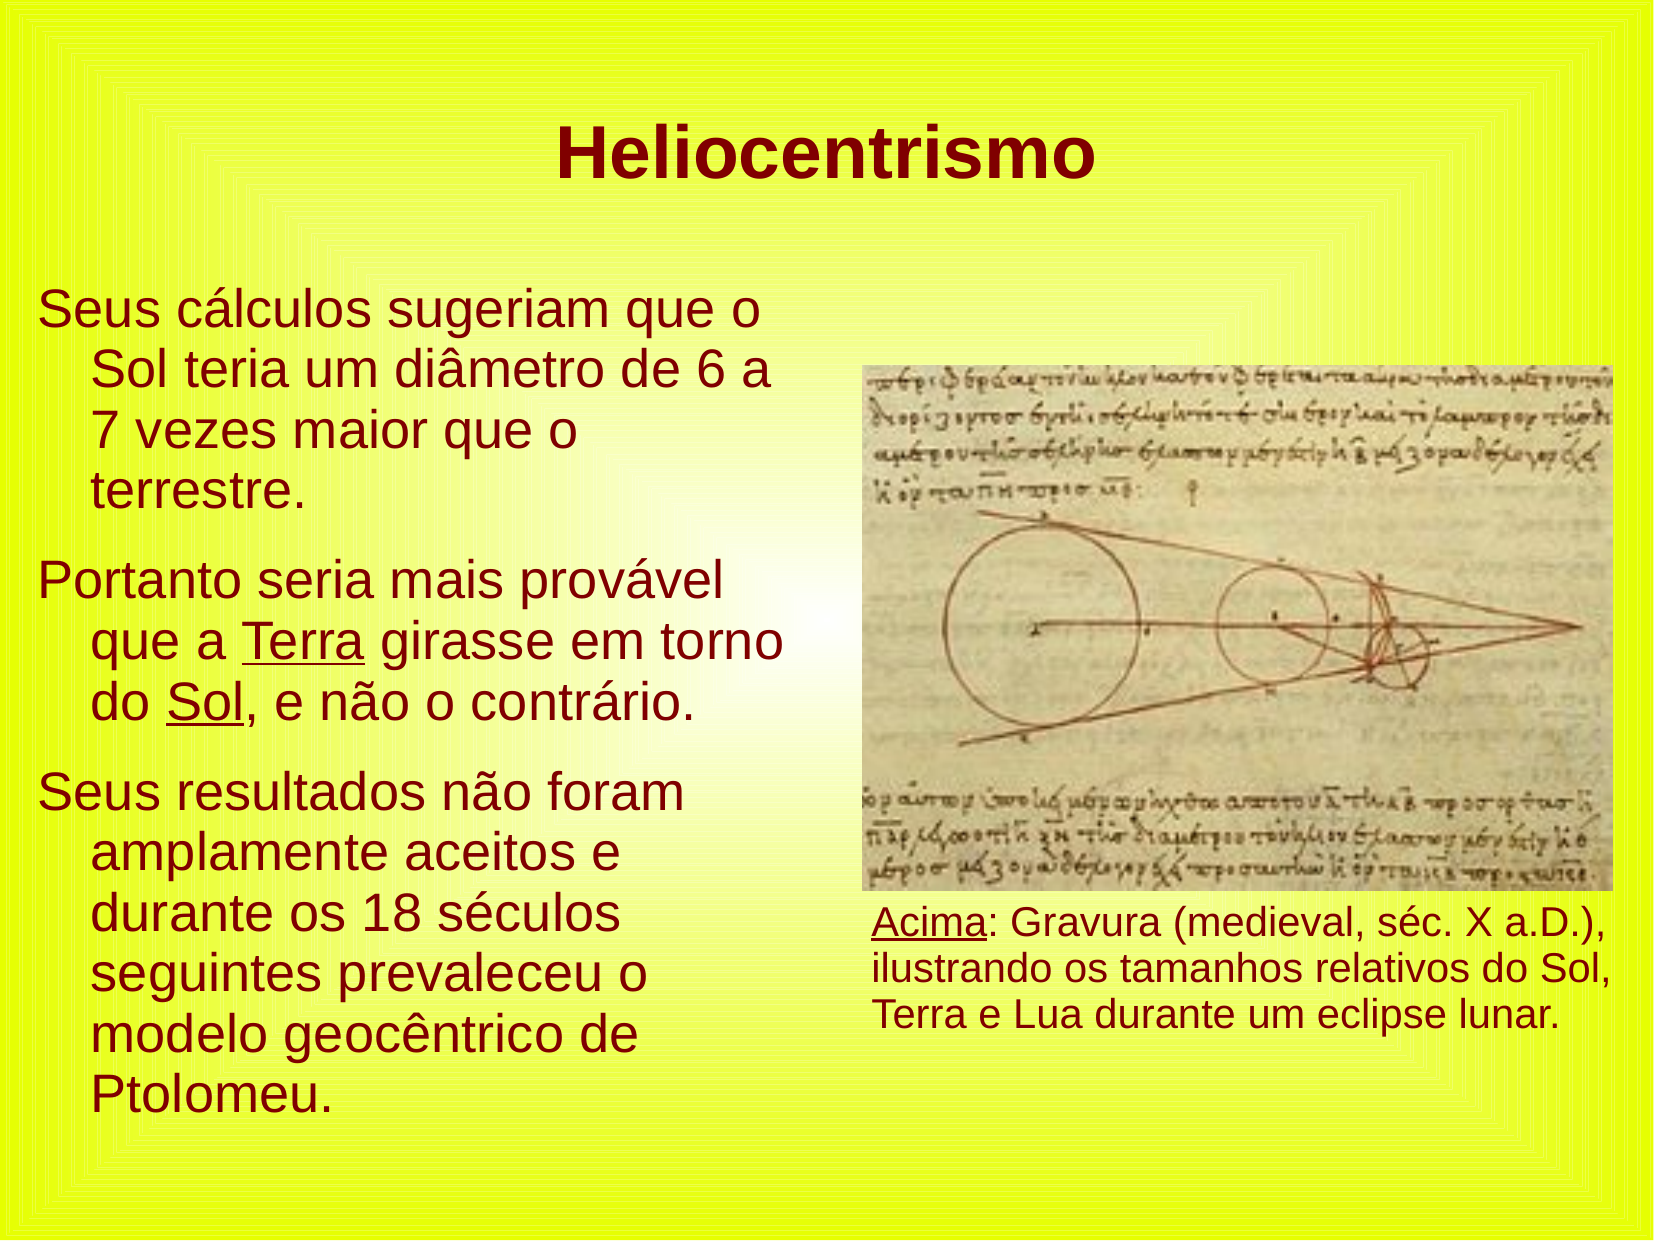

# Heliocentrismo
Seus cálculos sugeriam que o Sol teria um diâmetro de 6 a 7 vezes maior que o terrestre.
Portanto seria mais provável que a Terra girasse em torno do Sol, e não o contrário.
Seus resultados não foram amplamente aceitos e durante os 18 séculos seguintes prevaleceu o modelo geocêntrico de Ptolomeu.
Acima: Gravura (medieval, séc. X a.D.),
ilustrando os tamanhos relativos do Sol,
Terra e Lua durante um eclipse lunar.